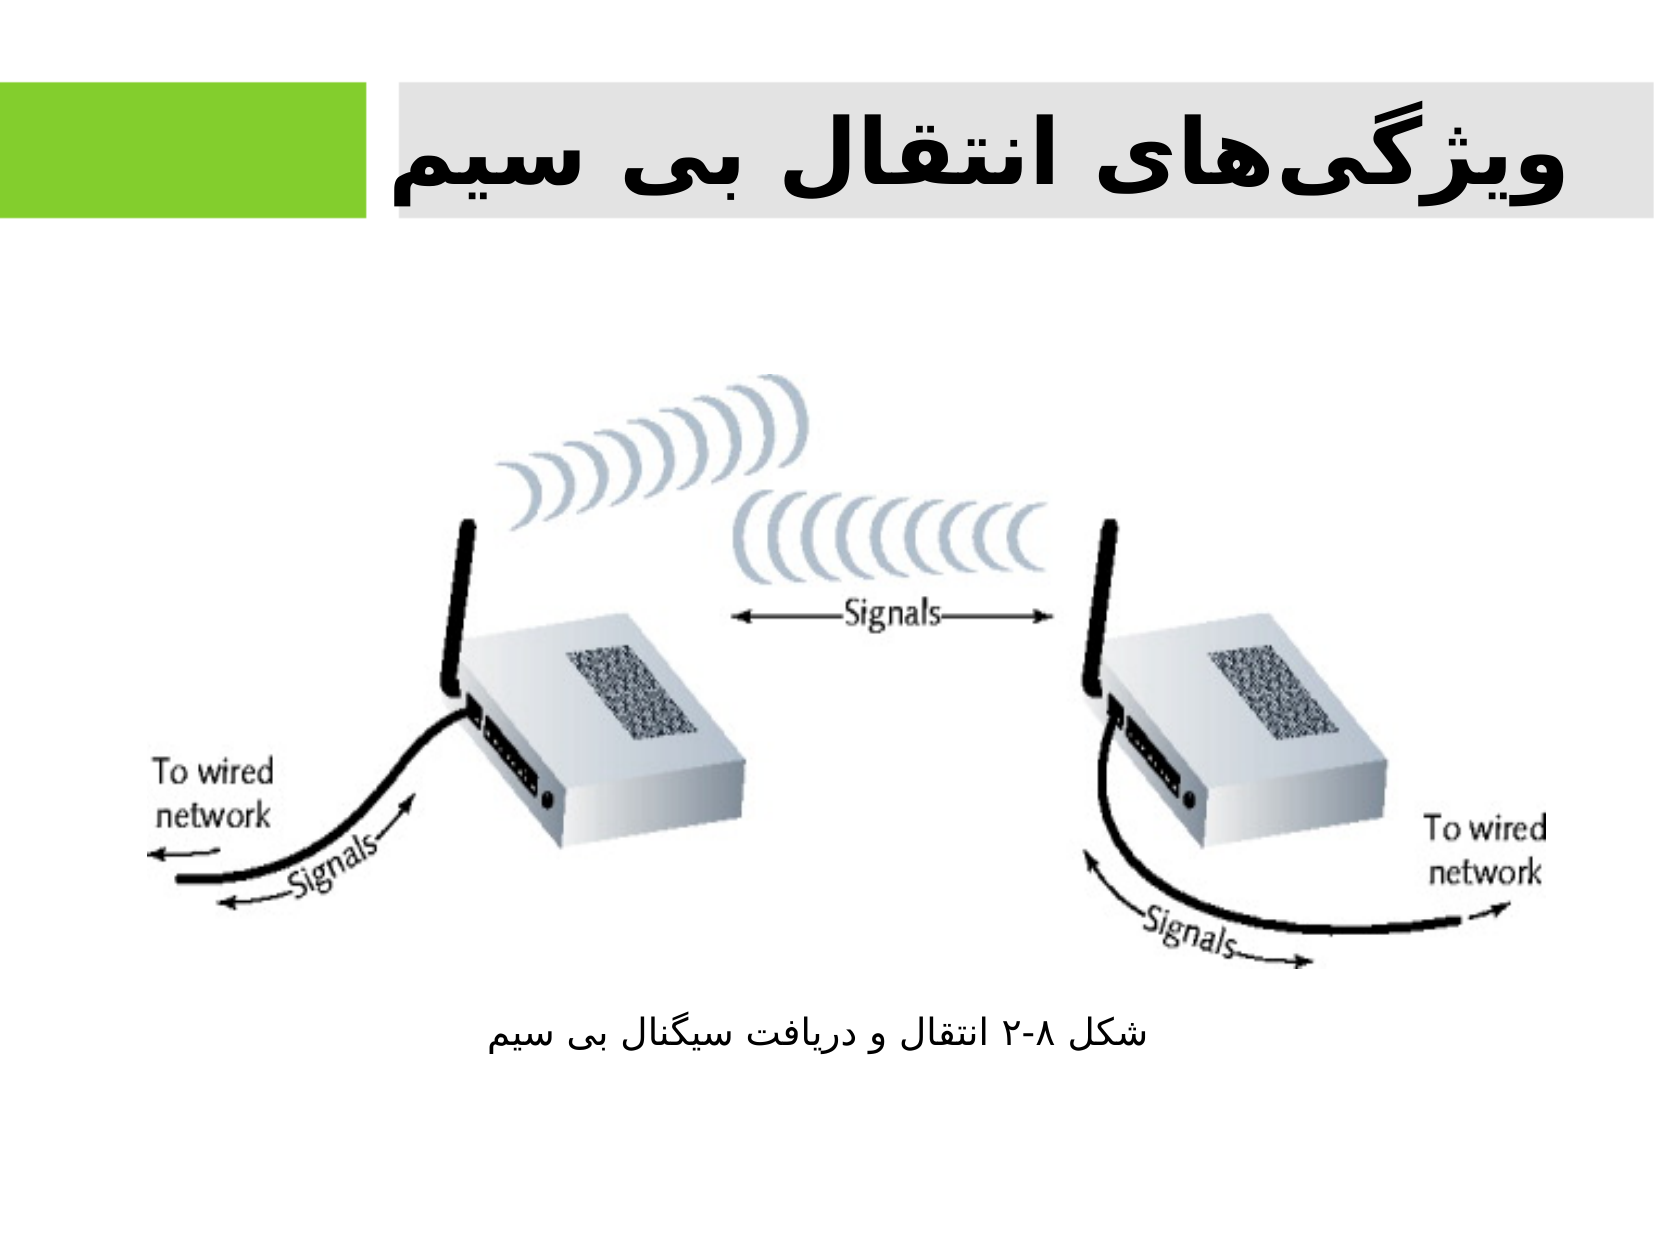

# ویژگی‌های انتقال بی سیم
شکل ۸-۲ انتقال و دریافت سیگنال بی سیم